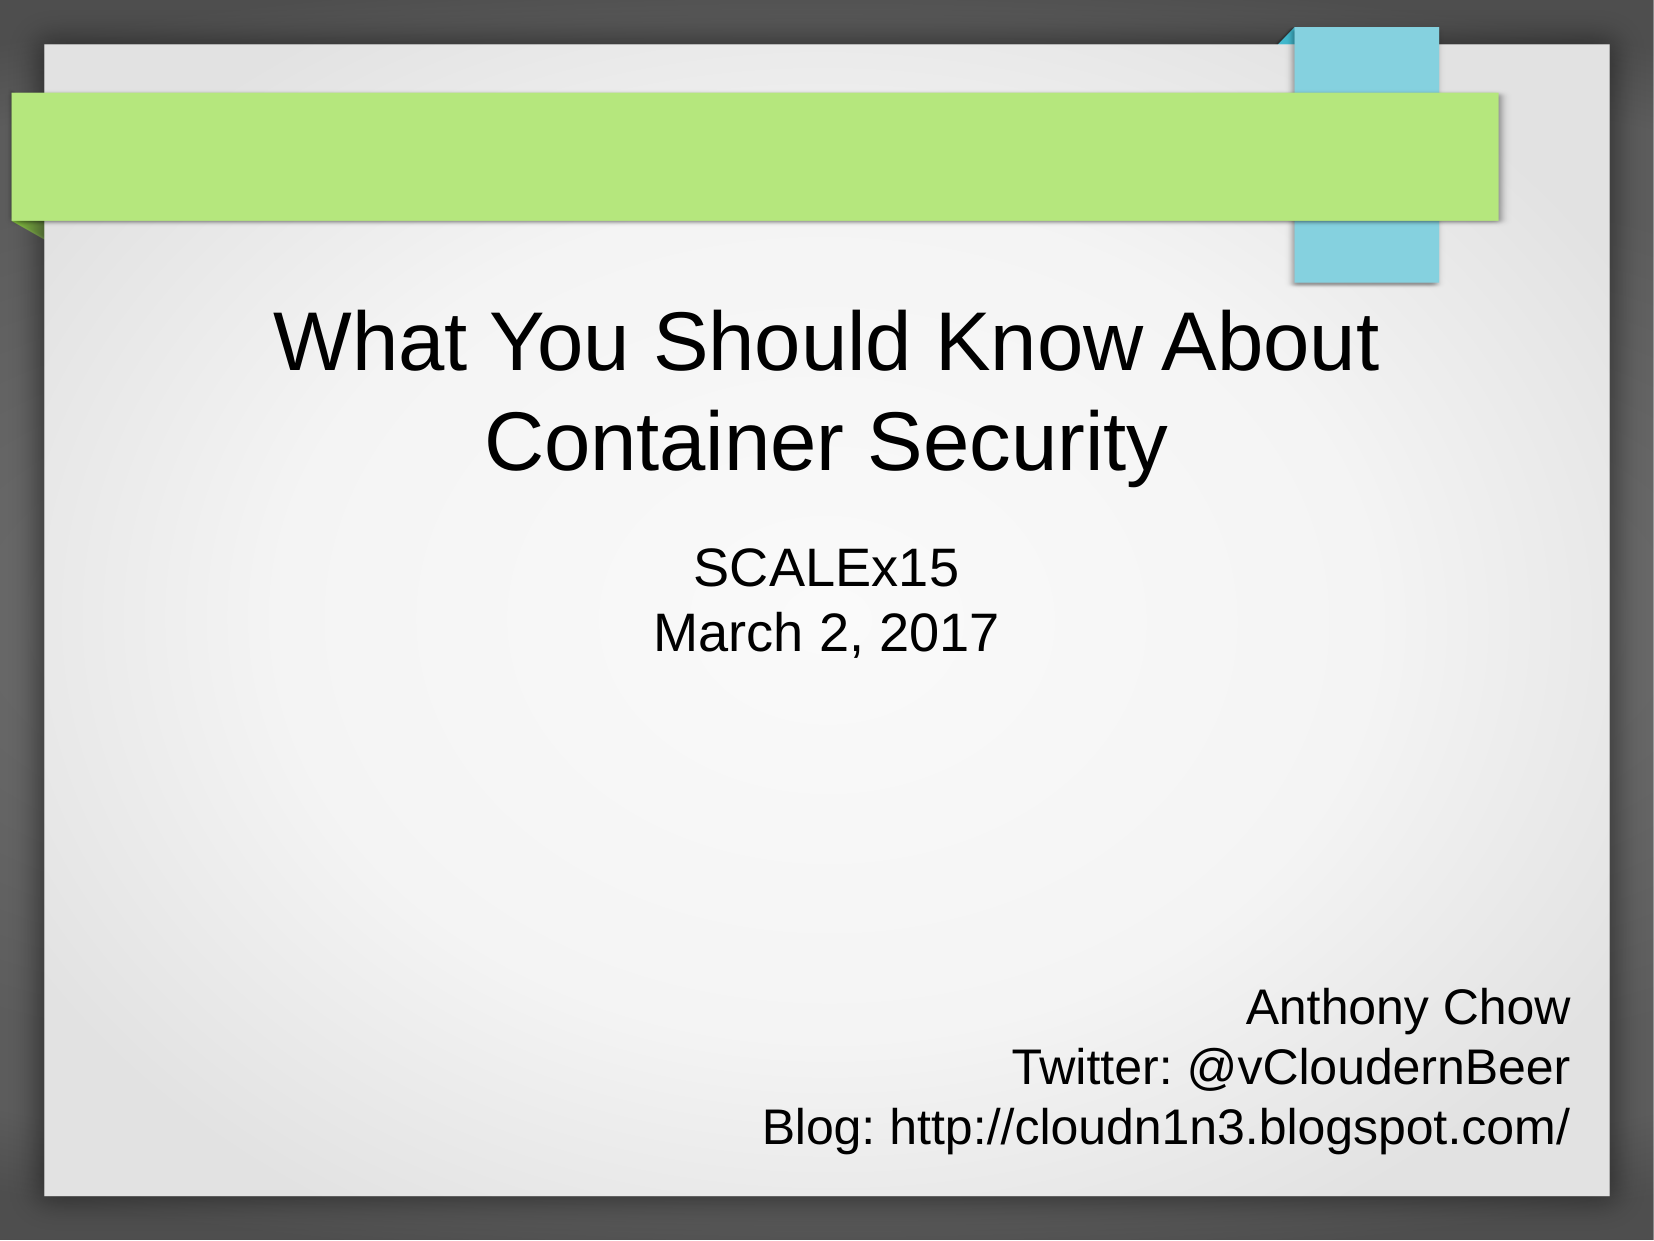

What You Should Know About Container Security
SCALEx15
March 2, 2017
Anthony Chow
Twitter: @vCloudernBeer
Blog: http://cloudn1n3.blogspot.com/